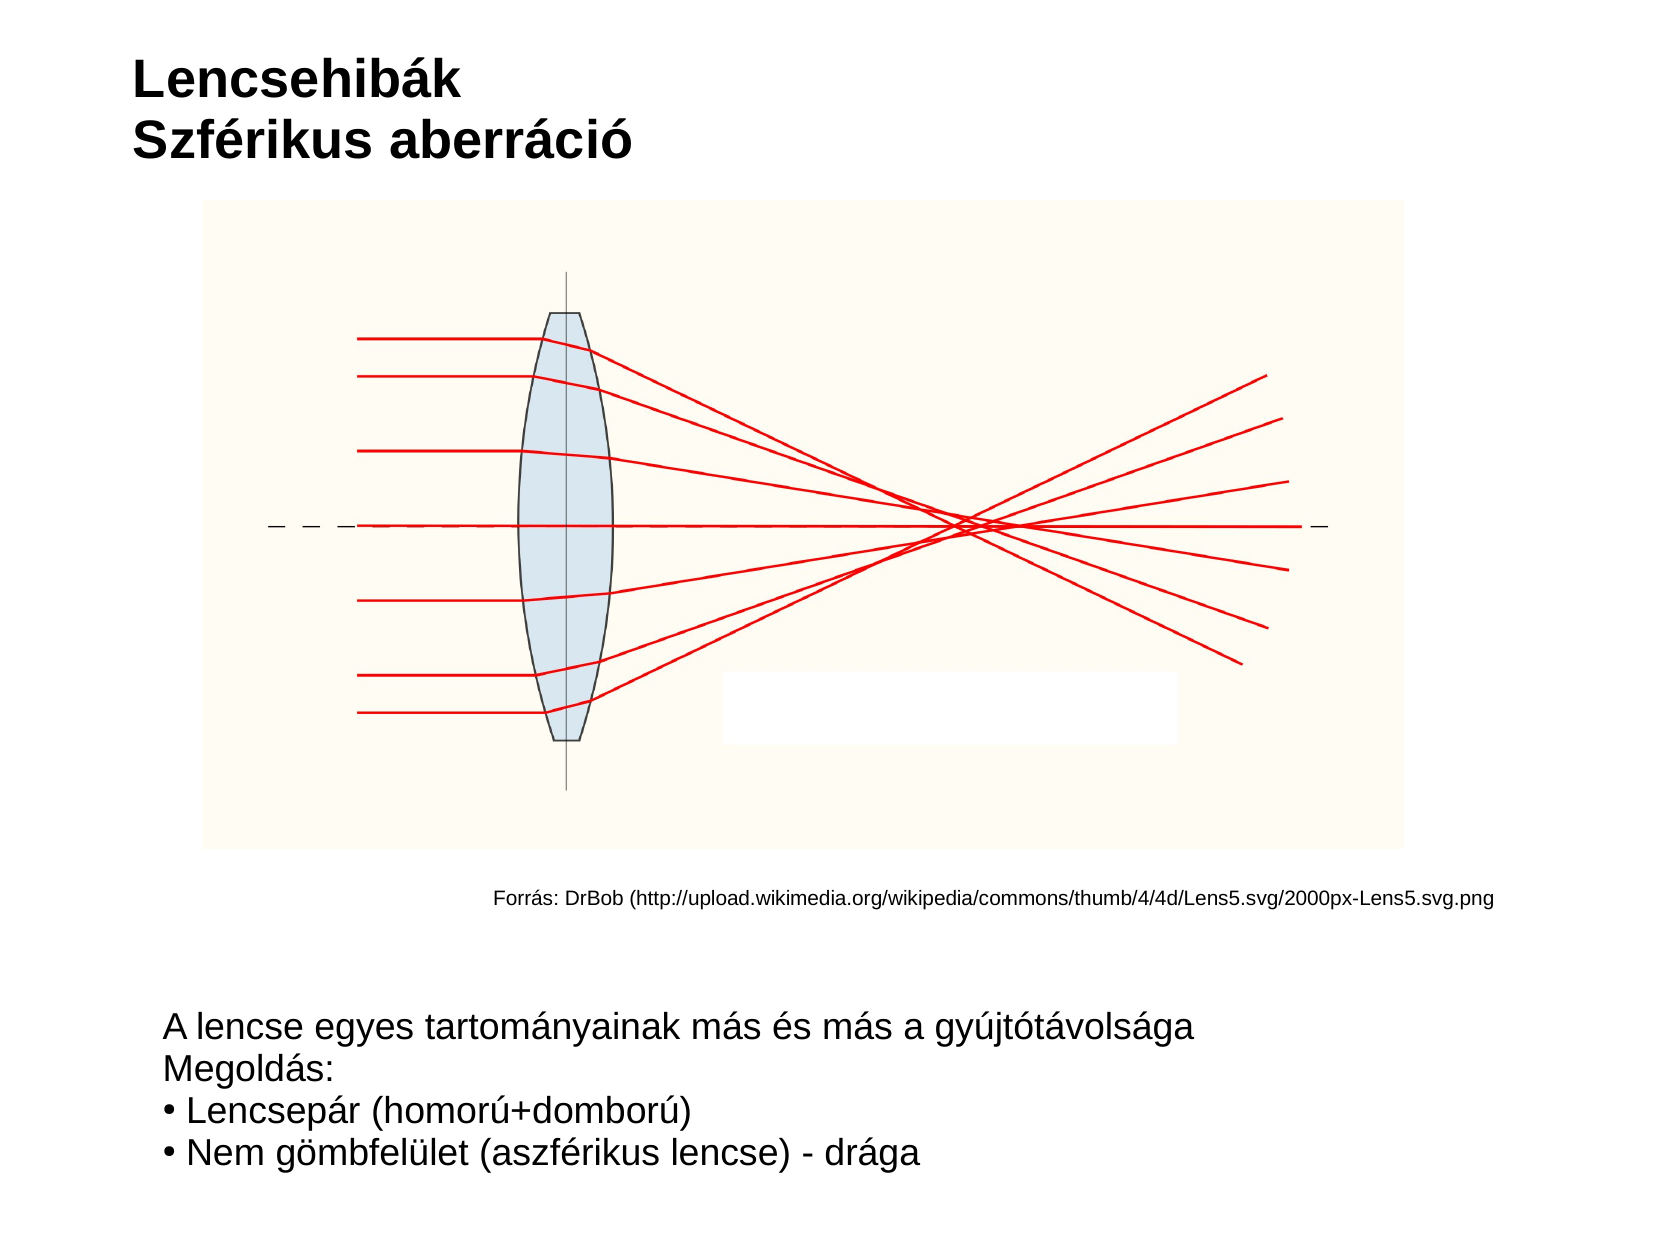

Lencsehibák
Szférikus aberráció
Forrás: DrBob (http://upload.wikimedia.org/wikipedia/commons/thumb/4/4d/Lens5.svg/2000px-Lens5.svg.png
A lencse egyes tartományainak más és más a gyújtótávolsága
Megoldás:
 Lencsepár (homorú+domború)
 Nem gömbfelület (aszférikus lencse) - drága